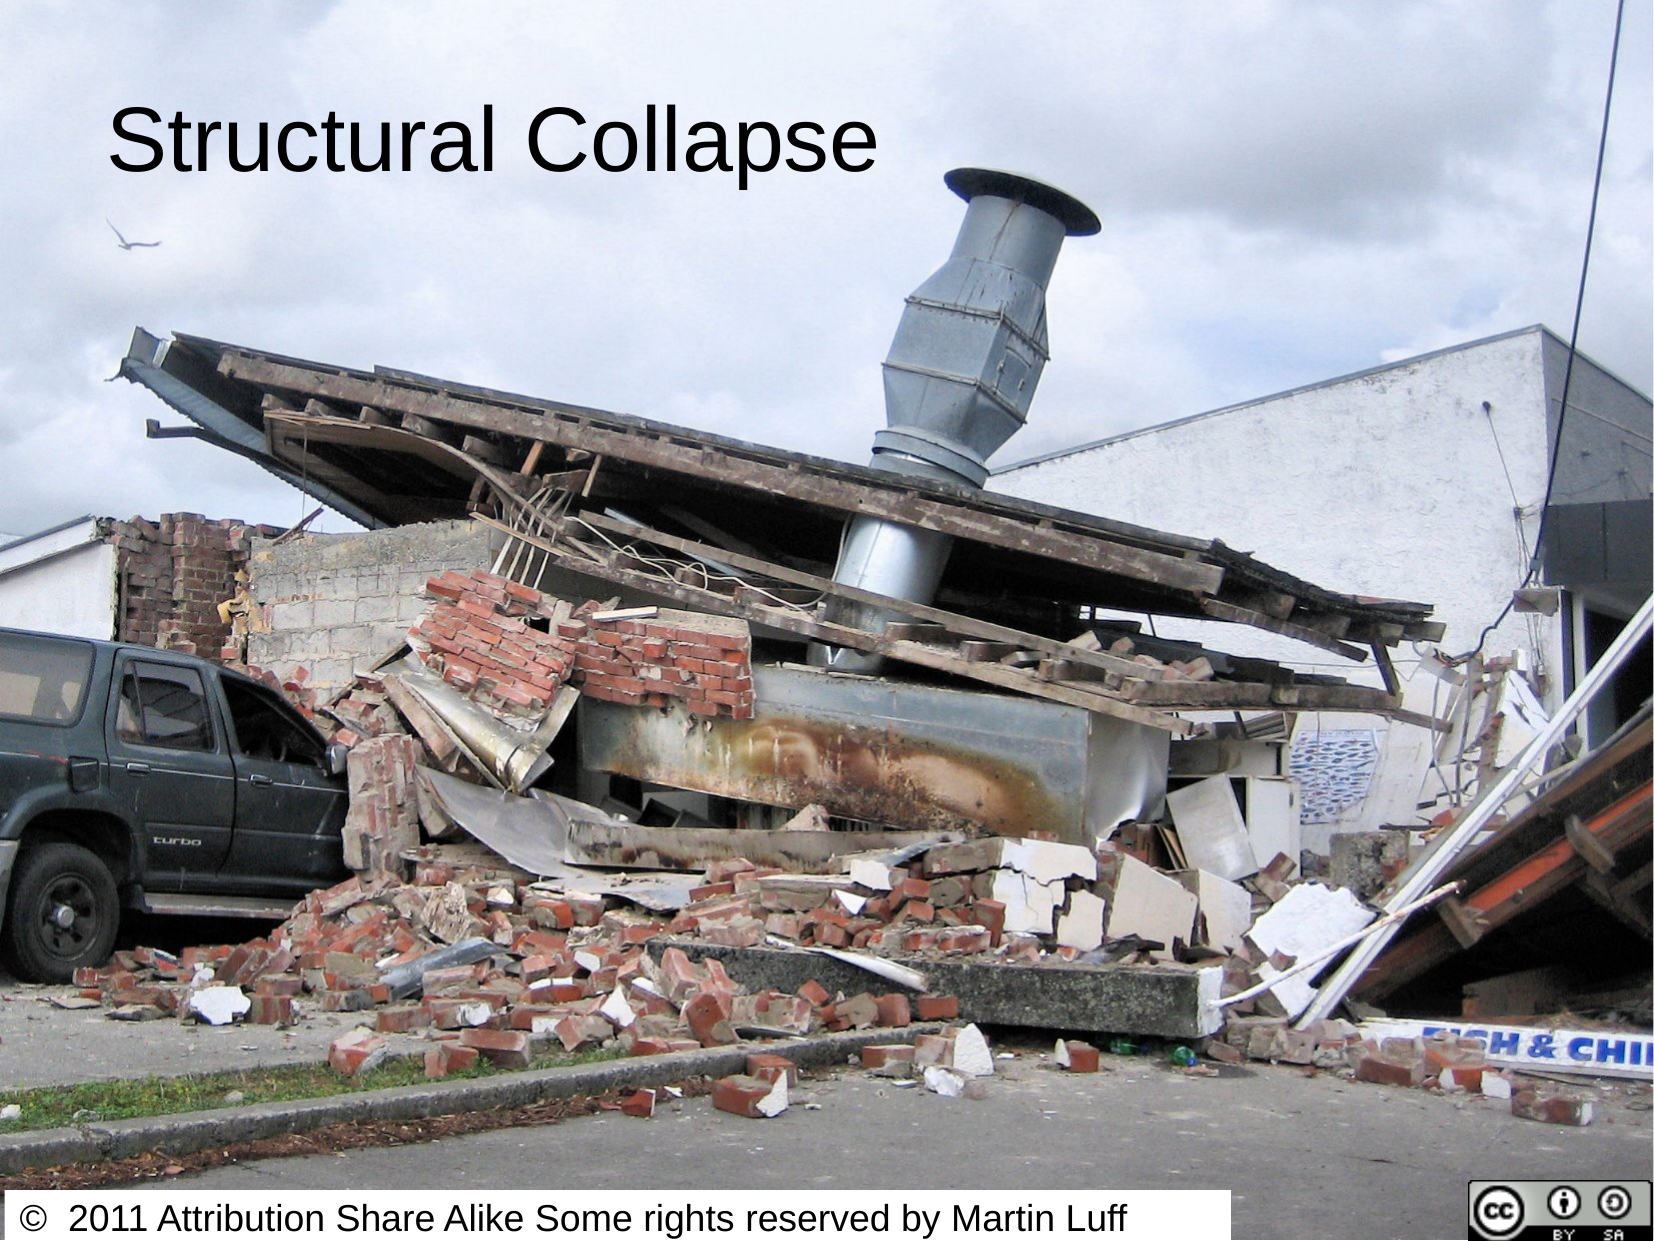

# Structural Collapse
© 2011 Attribution Share Alike Some rights reserved by Martin Luff